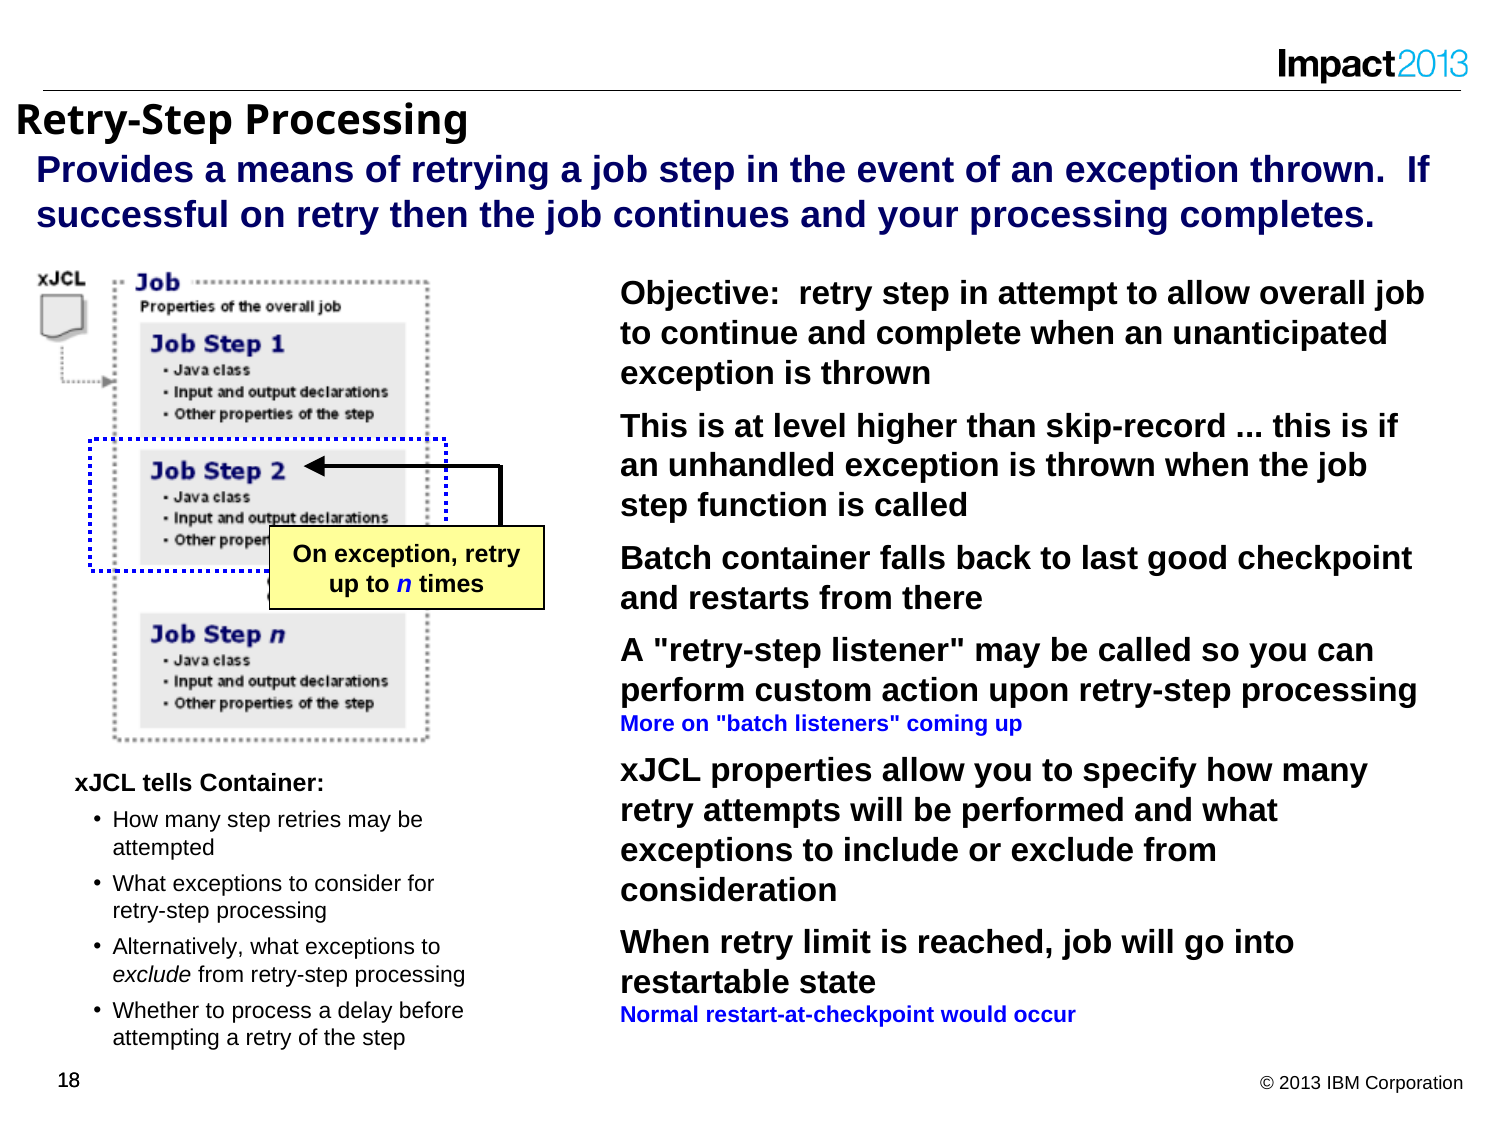

Retry-Step Processing
Provides a means of retrying a job step in the event of an exception thrown. If successful on retry then the job continues and your processing completes.
Objective: retry step in attempt to allow overall job to continue and complete when an unanticipated exception is thrown
This is at level higher than skip-record ... this is if an unhandled exception is thrown when the job step function is called
Batch container falls back to last good checkpoint and restarts from there
A "retry-step listener" may be called so you can perform custom action upon retry-step processing
More on "batch listeners" coming up
xJCL properties allow you to specify how many retry attempts will be performed and what exceptions to include or exclude from consideration
When retry limit is reached, job will go into restartable state
Normal restart-at-checkpoint would occur
On exception, retry up to n times
xJCL tells Container:
How many step retries may be attempted
What exceptions to consider for retry-step processing
Alternatively, what exceptions to exclude from retry-step processing
Whether to process a delay before attempting a retry of the step